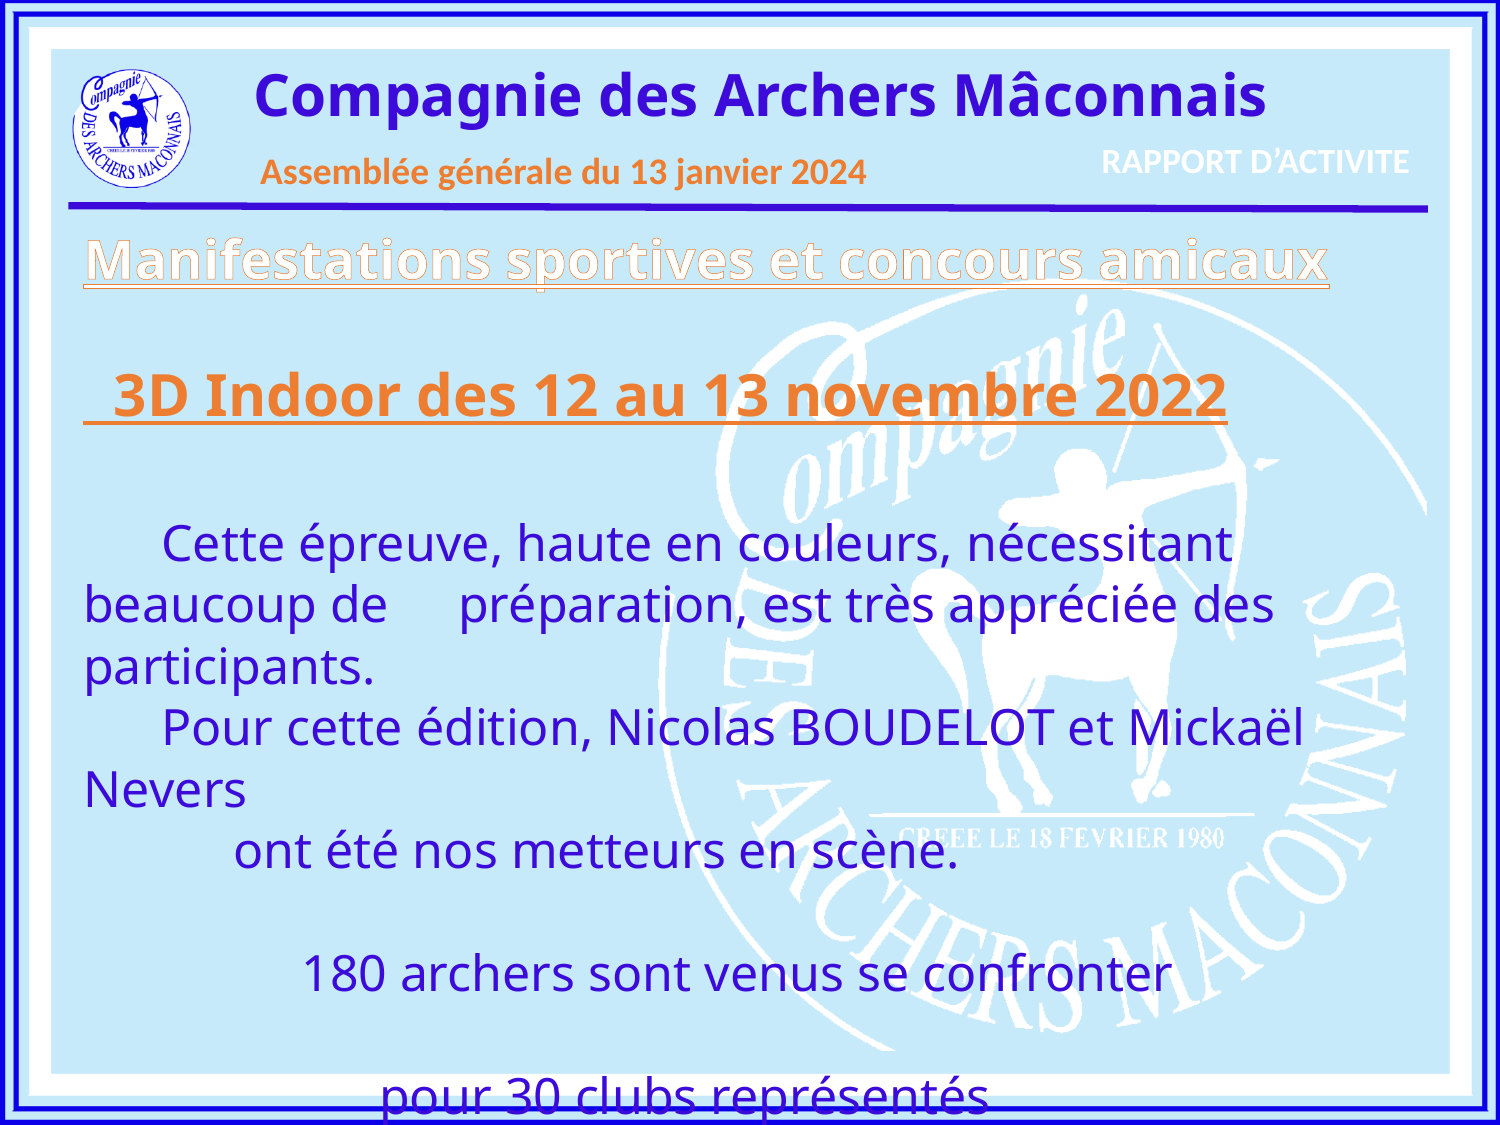

# Compagnie des Archers Mâconnais
RAPPORT D’ACTIVITE
 Assemblée générale du 13 janvier 2024
Manifestations sportives et concours amicaux
 3D Indoor des 12 au 13 novembre 2022
 Cette épreuve, haute en couleurs, nécessitant beaucoup de 	préparation, est très appréciée des participants.
 Pour cette édition, Nicolas BOUDELOT et Mickaël Nevers
		ont été nos metteurs en scène.
	 180 archers sont venus se confronter
	 pour 30 clubs représentés